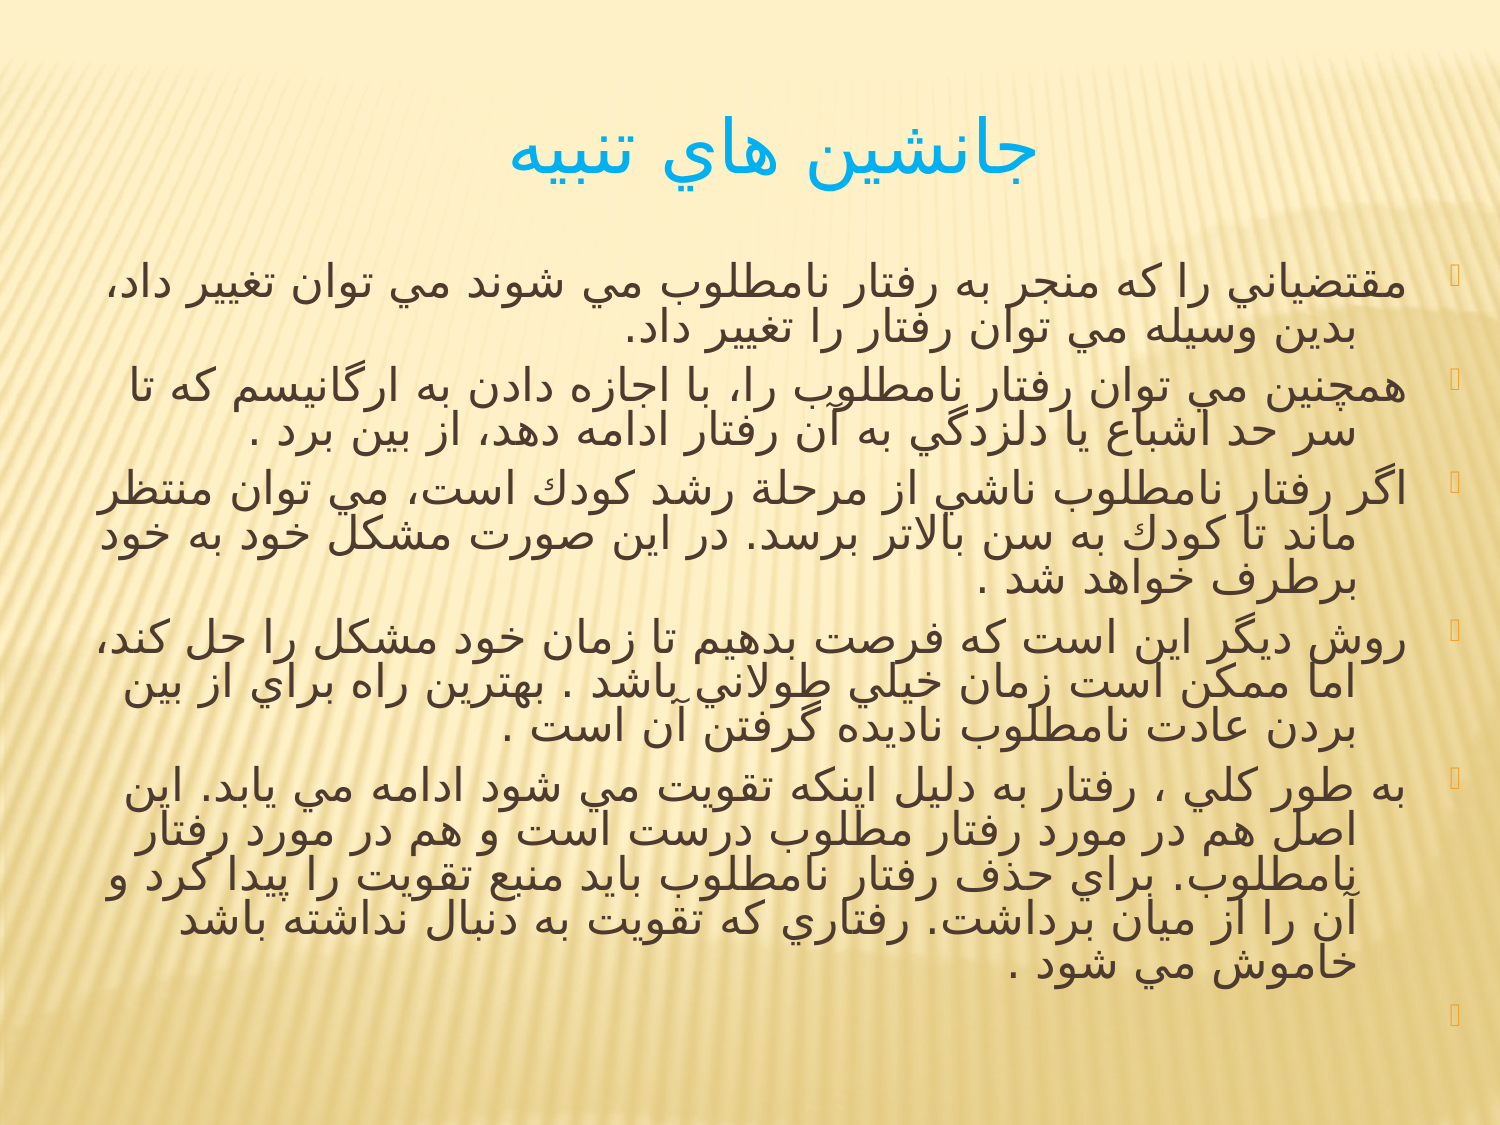

# جانشين هاي تنبيه
مقتضياني را كه منجر به رفتار نامطلوب مي شوند مي توان تغيير داد، بدين وسيله مي توان رفتار را تغيير داد.
همچنين مي توان رفتار نامطلوب را، با اجازه دادن به ارگانيسم كه تا سر حد اشباع يا دلزدگي به آن رفتار ادامه دهد، از بين برد .
اگر رفتار نامطلوب ناشي از مرحلة رشد كودك است، مي توان منتظر ماند تا كودك به سن بالاتر برسد. در اين صورت مشكل خود به خود برطرف خواهد شد .
روش ديگر اين است كه فرصت بدهيم تا زمان خود مشكل را حل كند، اما ممكن است زمان خيلي طولاني باشد . بهترين راه براي از بين بردن عادت نامطلوب ناديده گرفتن آن است .
به طور كلي ، رفتار به دليل اينكه تقويت مي شود ادامه مي يابد. اين اصل هم در مورد رفتار مطلوب درست است و هم در مورد رفتار نامطلوب. براي حذف رفتار نامطلوب بايد منبع تقويت را پيدا كرد و آن را از ميان برداشت. رفتاري كه تقويت به دنبال نداشته باشد خاموش مي شود .